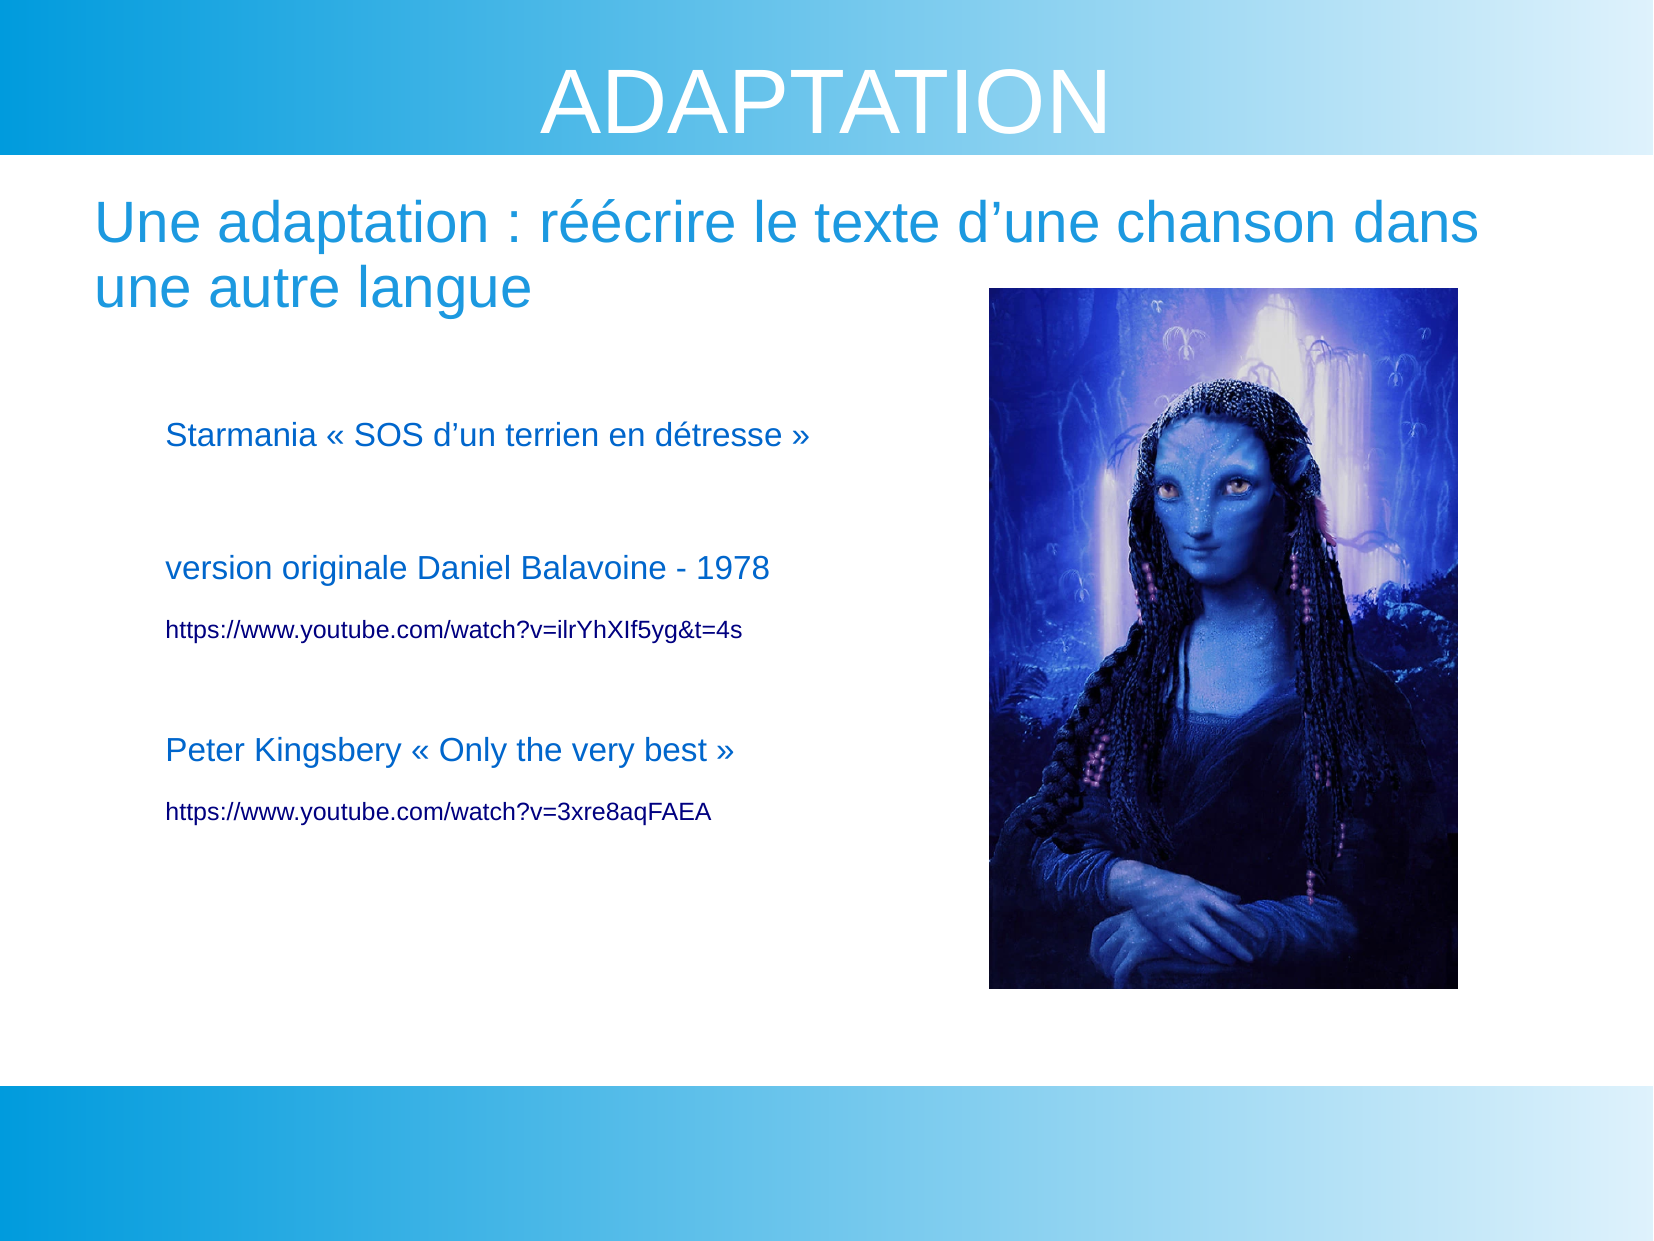

# ADAPTATION
Une adaptation : réécrire le texte d’une chanson dans une autre langue
Starmania « SOS d’un terrien en détresse »
version originale Daniel Balavoine - 1978
https://www.youtube.com/watch?v=ilrYhXIf5yg&t=4s
Peter Kingsbery « Only the very best »
https://www.youtube.com/watch?v=3xre8aqFAEA